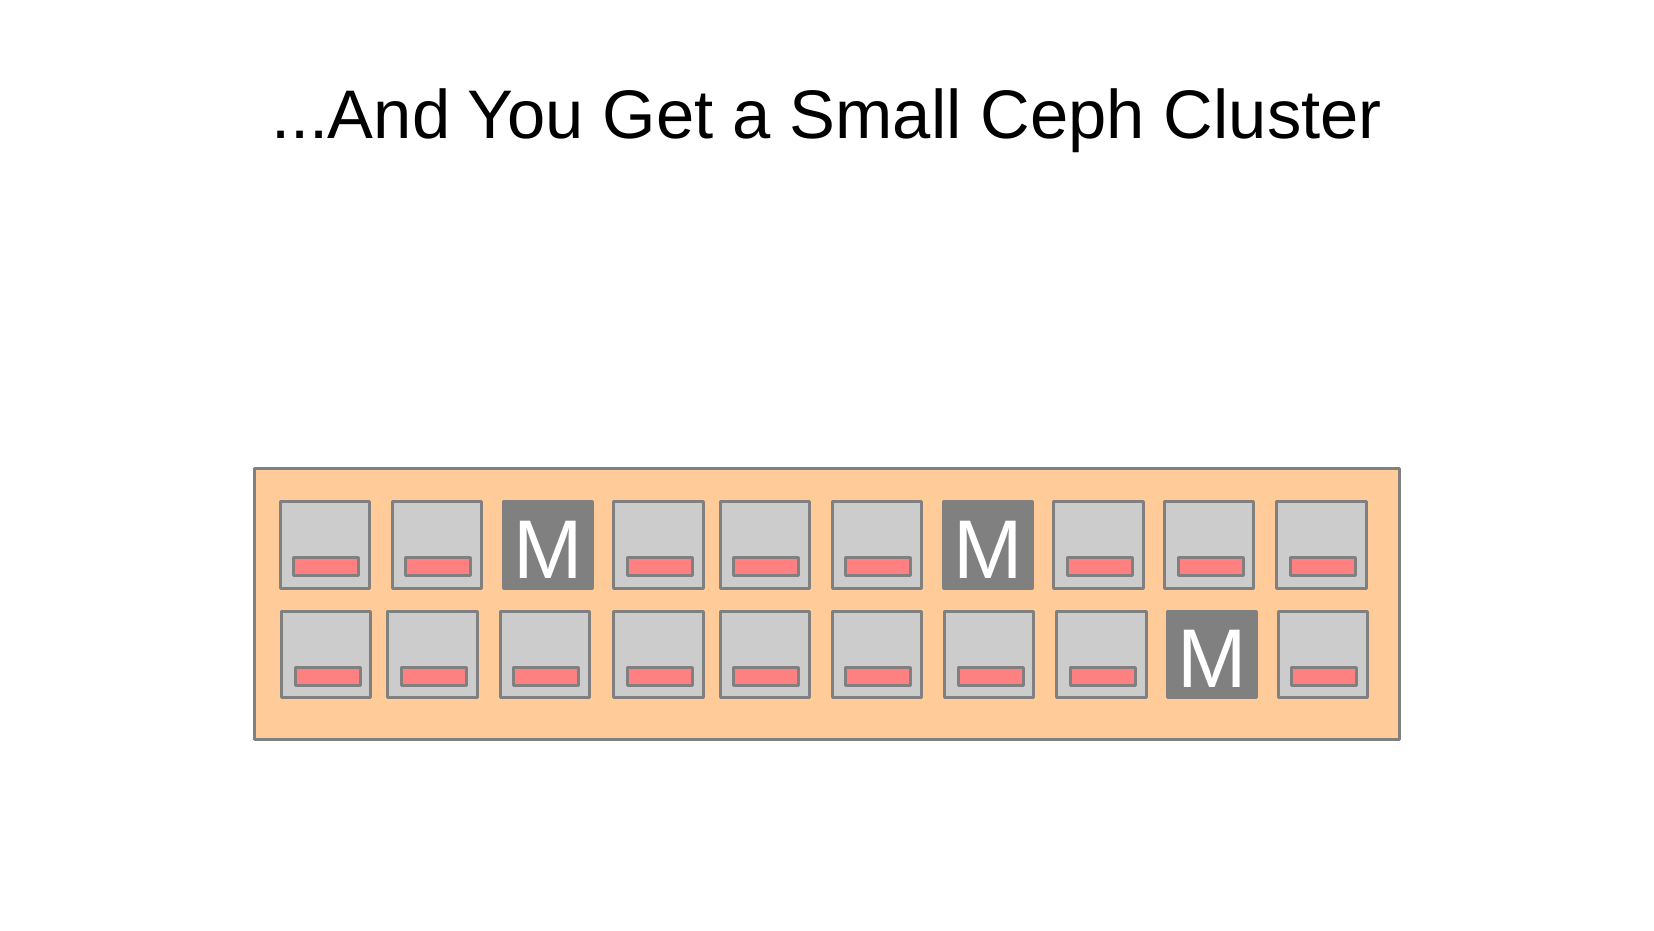

# ...And You Get a Small Ceph Cluster
M
M
M